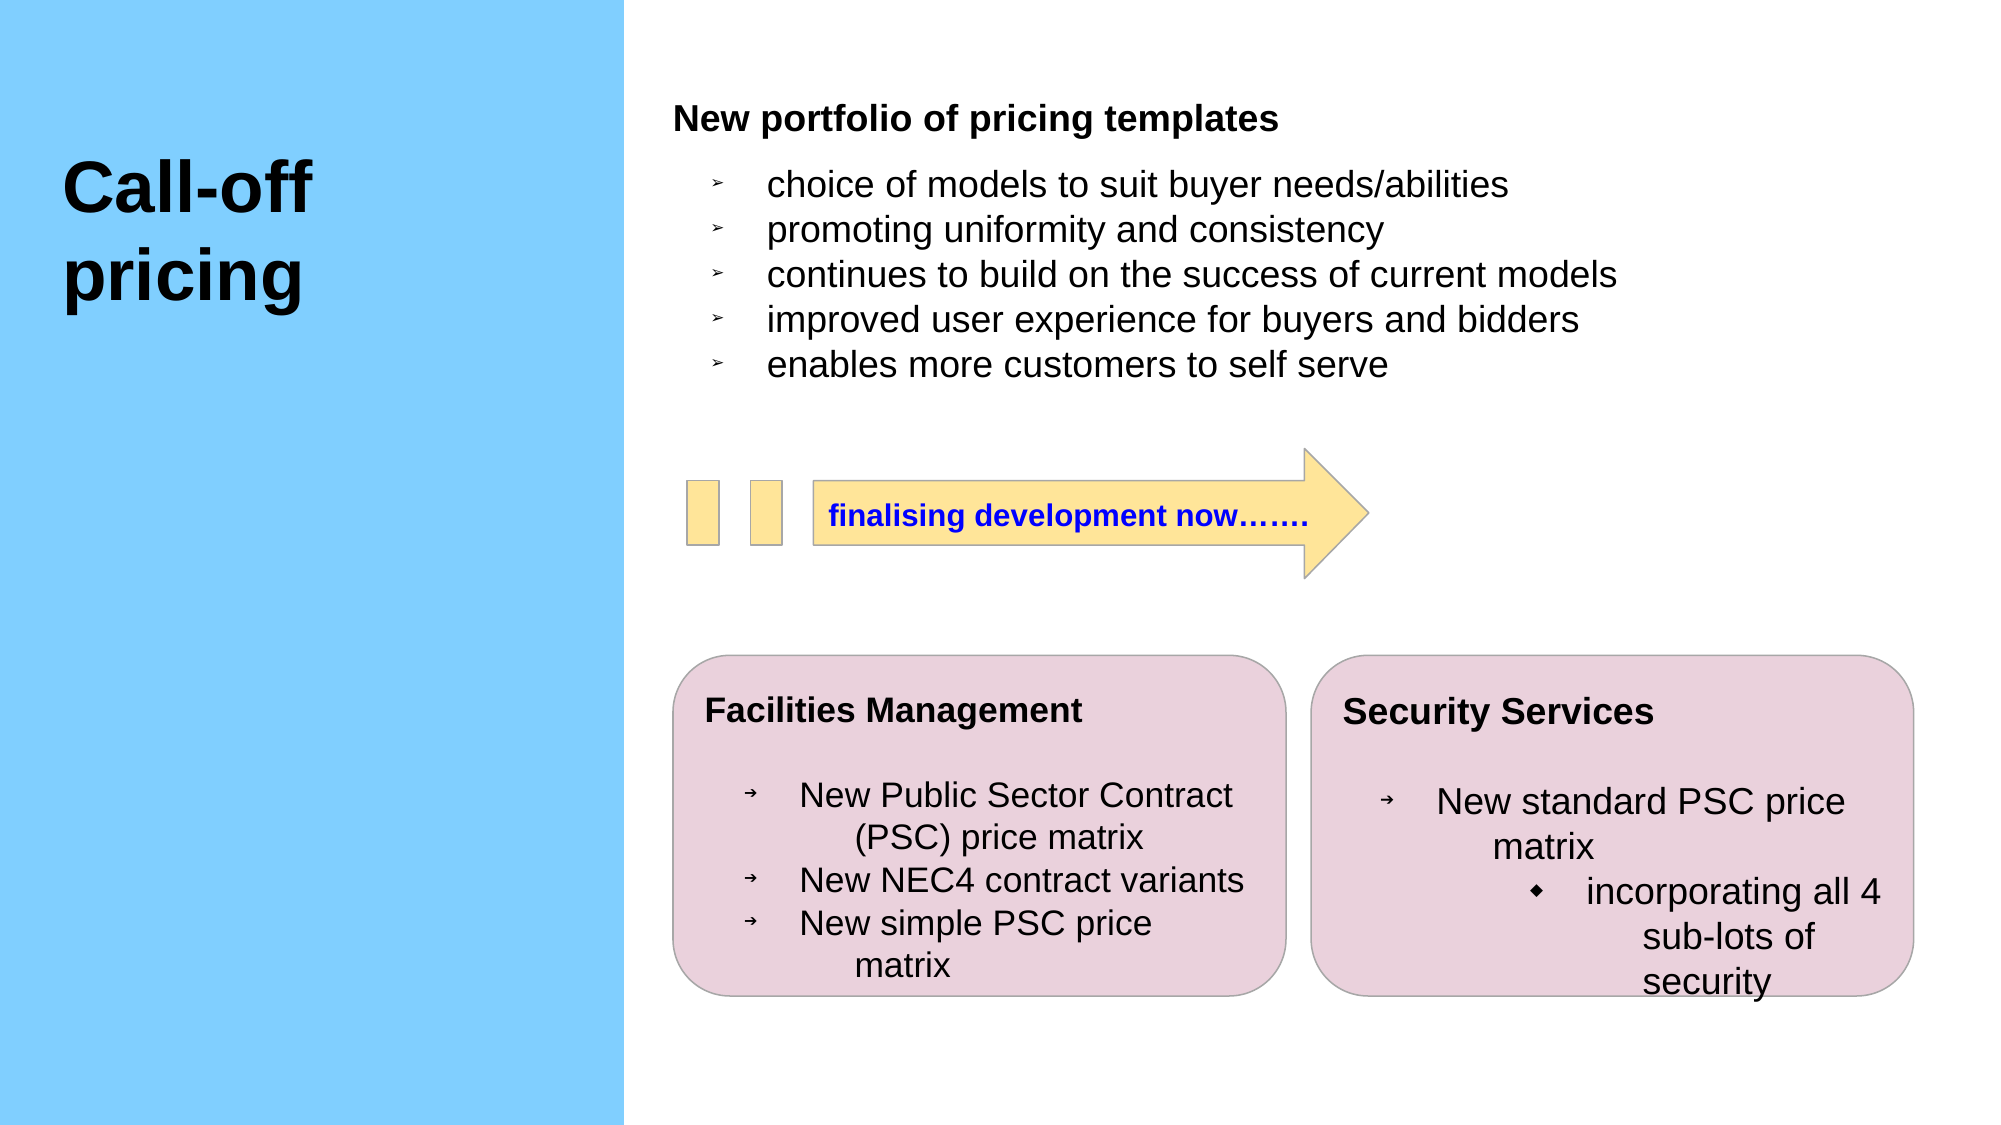

# New portfolio of pricing templates
choice of models to suit buyer needs/abilities
promoting uniformity and consistency
continues to build on the success of current models
improved user experience for buyers and bidders
enables more customers to self serve
Call-off pricing
finalising development now…….
Facilities Management
New Public Sector Contract (PSC) price matrix
New NEC4 contract variants
New simple PSC price matrix
Security Services
New standard PSC price matrix
incorporating all 4 sub-lots of security